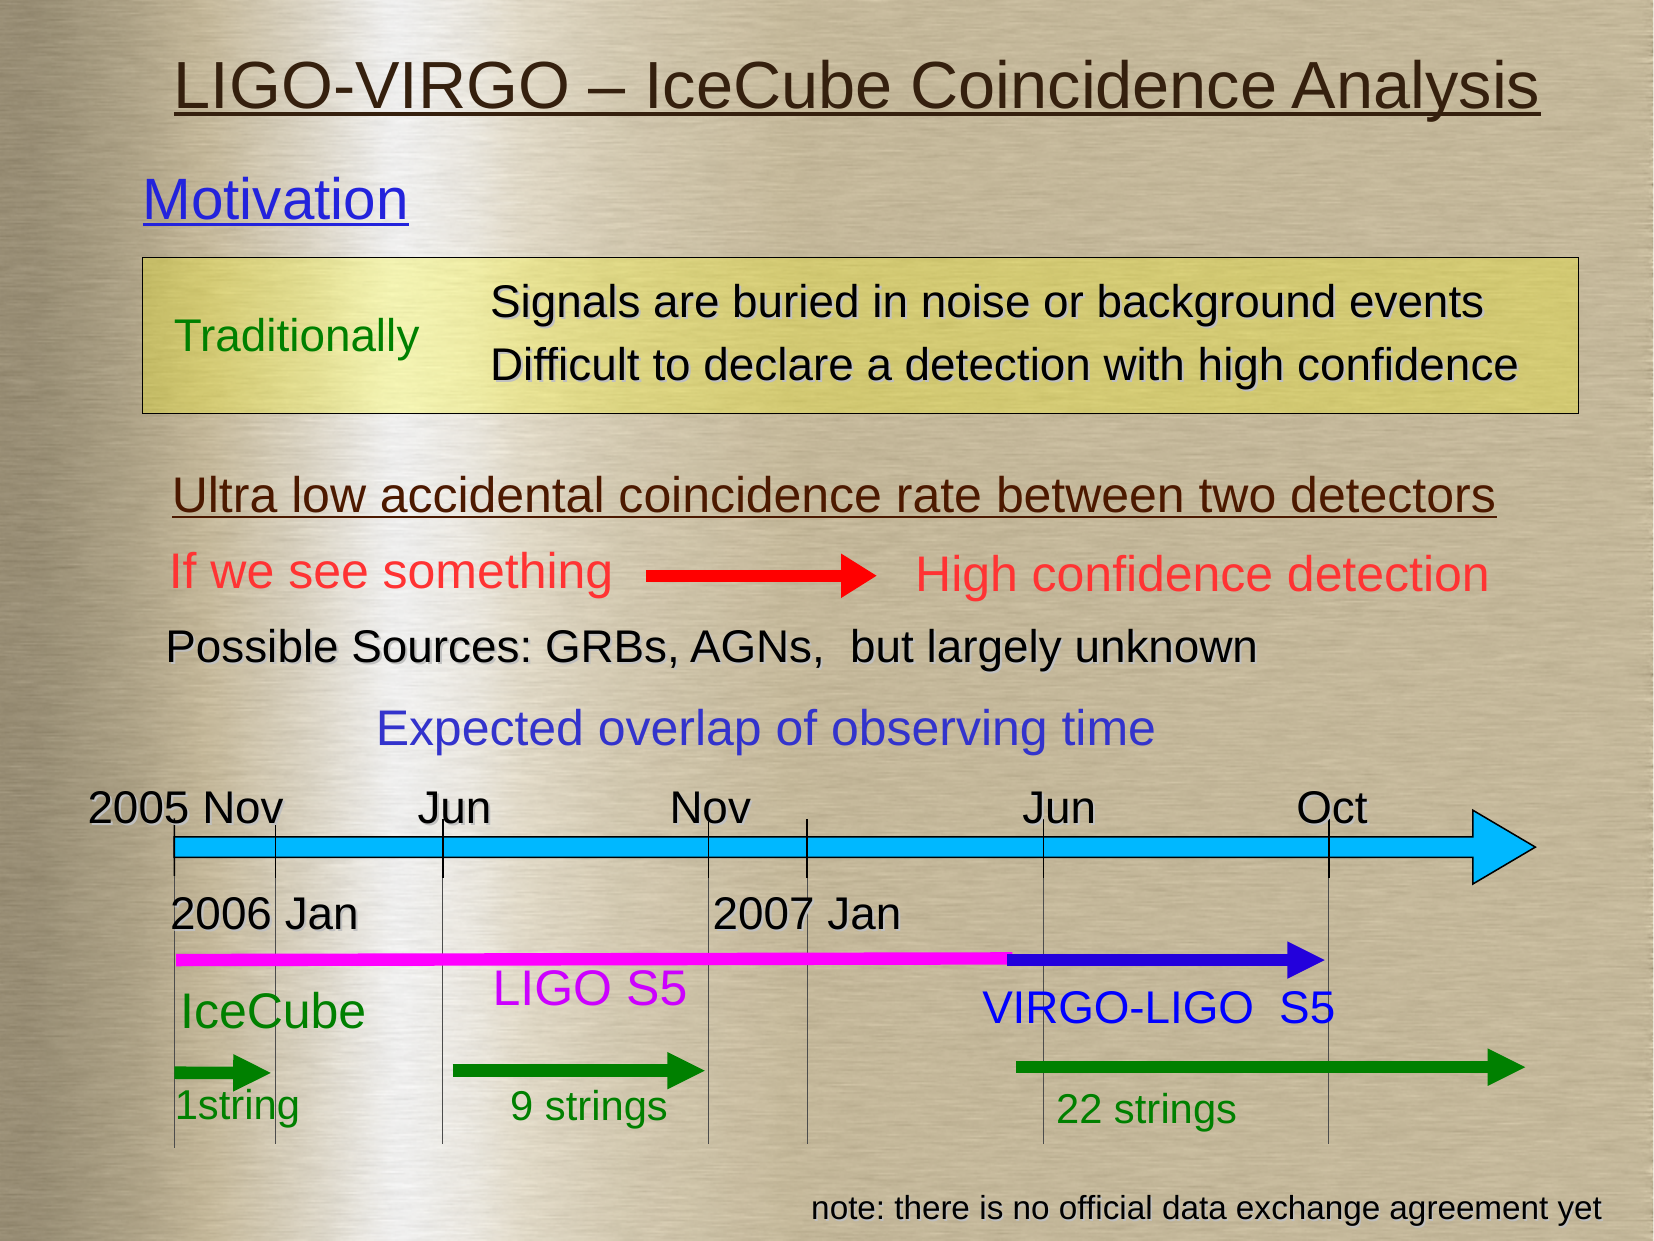

LIGO-VIRGO – IceCube Coincidence Analysis
Motivation
 Signals are buried in noise or background events
 Difficult to declare a detection with high confidence
Traditionally
Ultra low accidental coincidence rate between two detectors
If we see something
High confidence detection
Possible Sources: GRBs, AGNs, but largely unknown
Expected overlap of observing time
2005 Nov
Jun
Nov
Jun
Oct
2006 Jan
2007 Jan
LIGO S5
VIRGO-LIGO S5
IceCube
1string
9 strings
22 strings
note: there is no official data exchange agreement yet